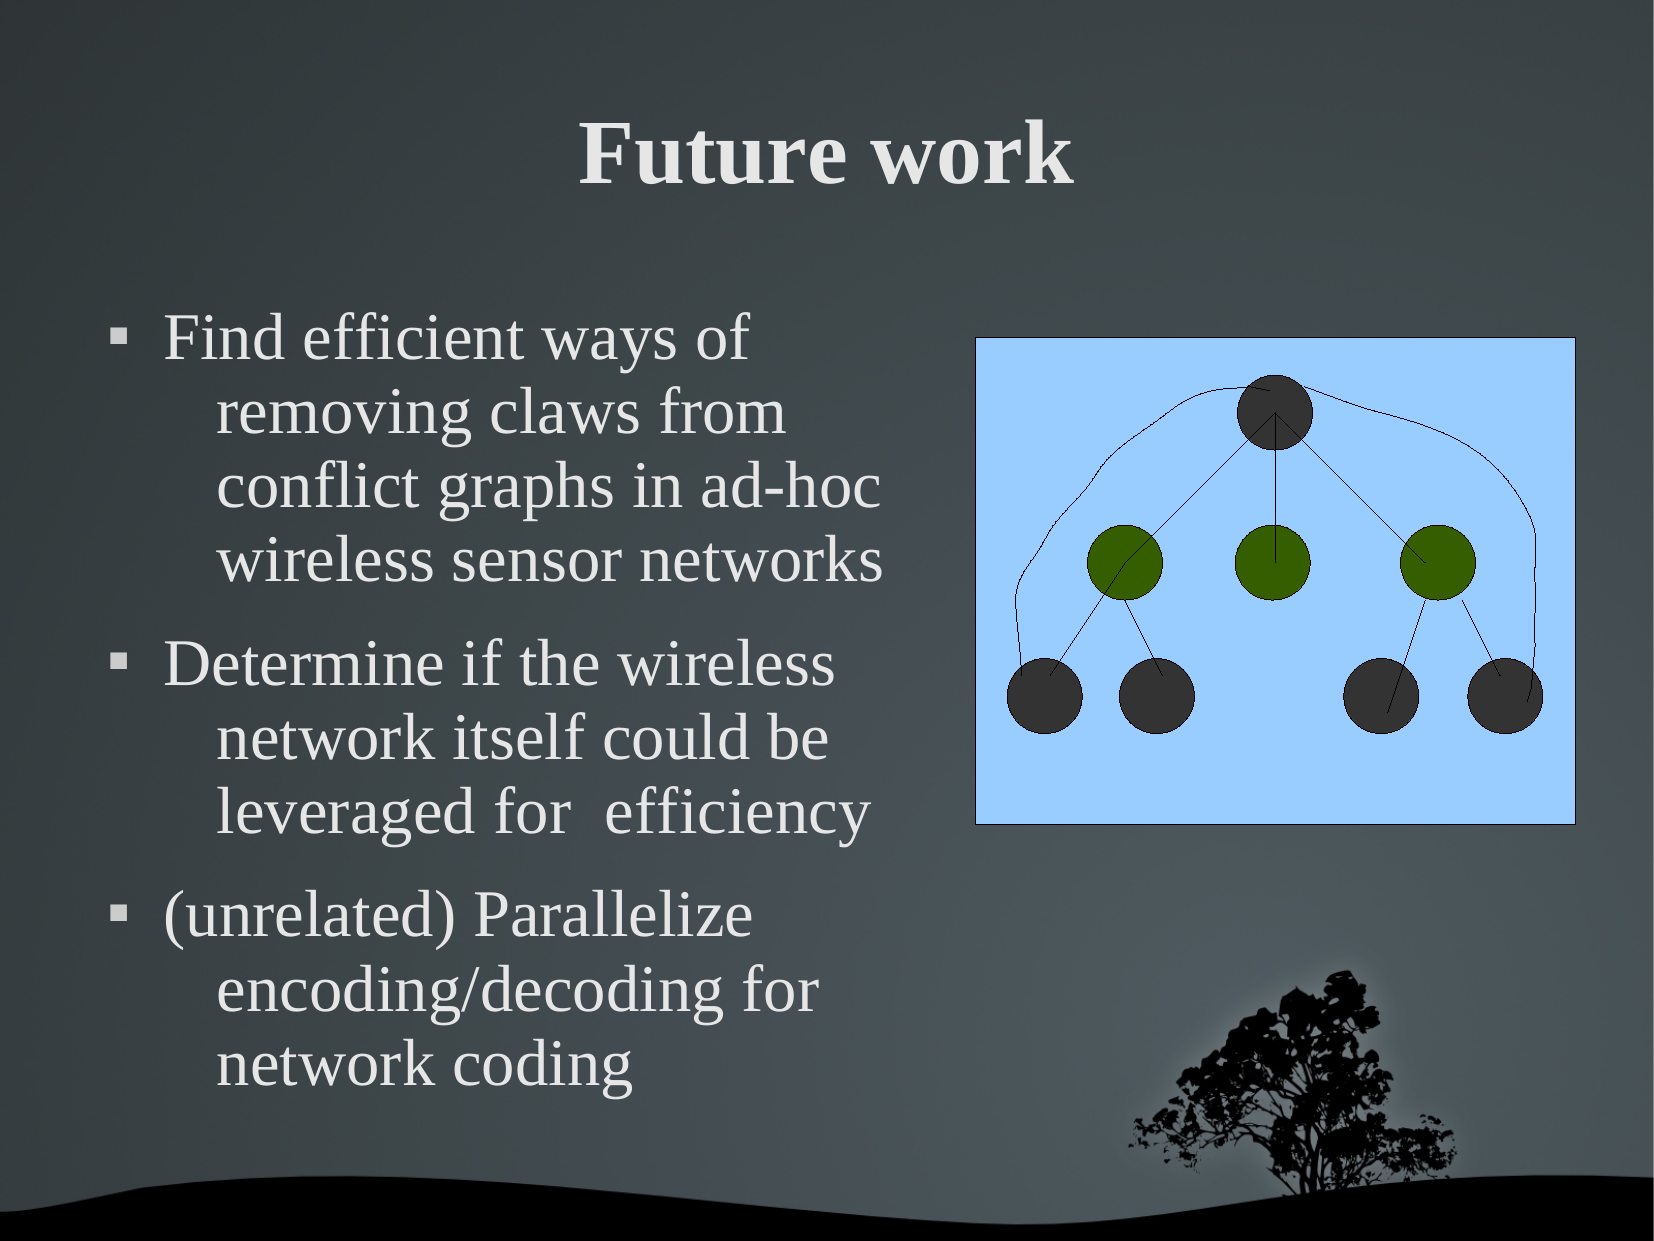

# Future work
Find efficient ways of removing claws from conflict graphs in ad-hoc wireless sensor networks
Determine if the wireless network itself could be leveraged for efficiency
(unrelated) Parallelize encoding/decoding for network coding